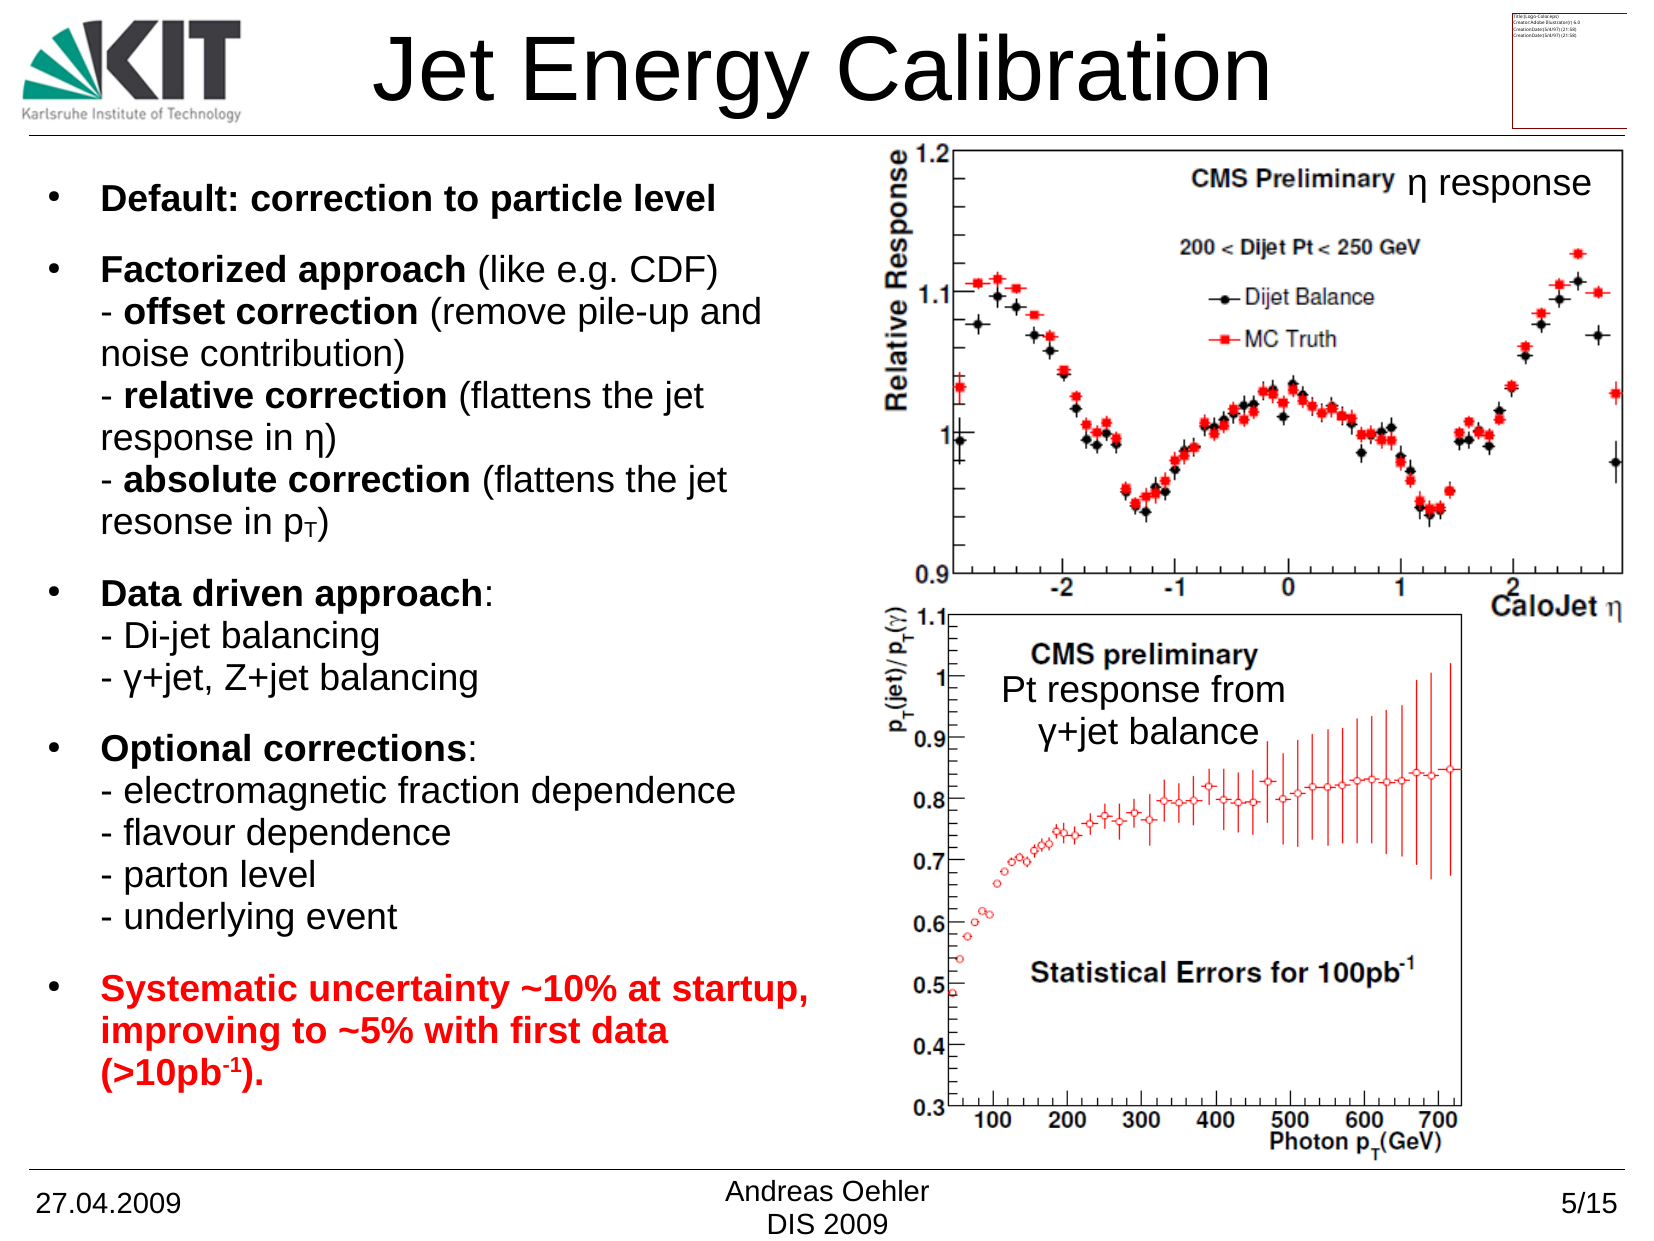

# Jet Energy Calibration
 η response
Default: correction to particle level
Factorized approach (like e.g. CDF)
- offset correction (remove pile-up and noise contribution)
- relative correction (flattens the jet response in η)
- absolute correction (flattens the jet resonse in pT)
Data driven approach:
- Di-jet balancing
- γ+jet, Z+jet balancing
Optional corrections:
- electromagnetic fraction dependence
- flavour dependence
- parton level
- underlying event
Systematic uncertainty ~10% at startup,
improving to ~5% with first data
(>10pb-1).
Pt response from
γ+jet balance
Andreas Oehler DIS 2009
27.04.2009
5